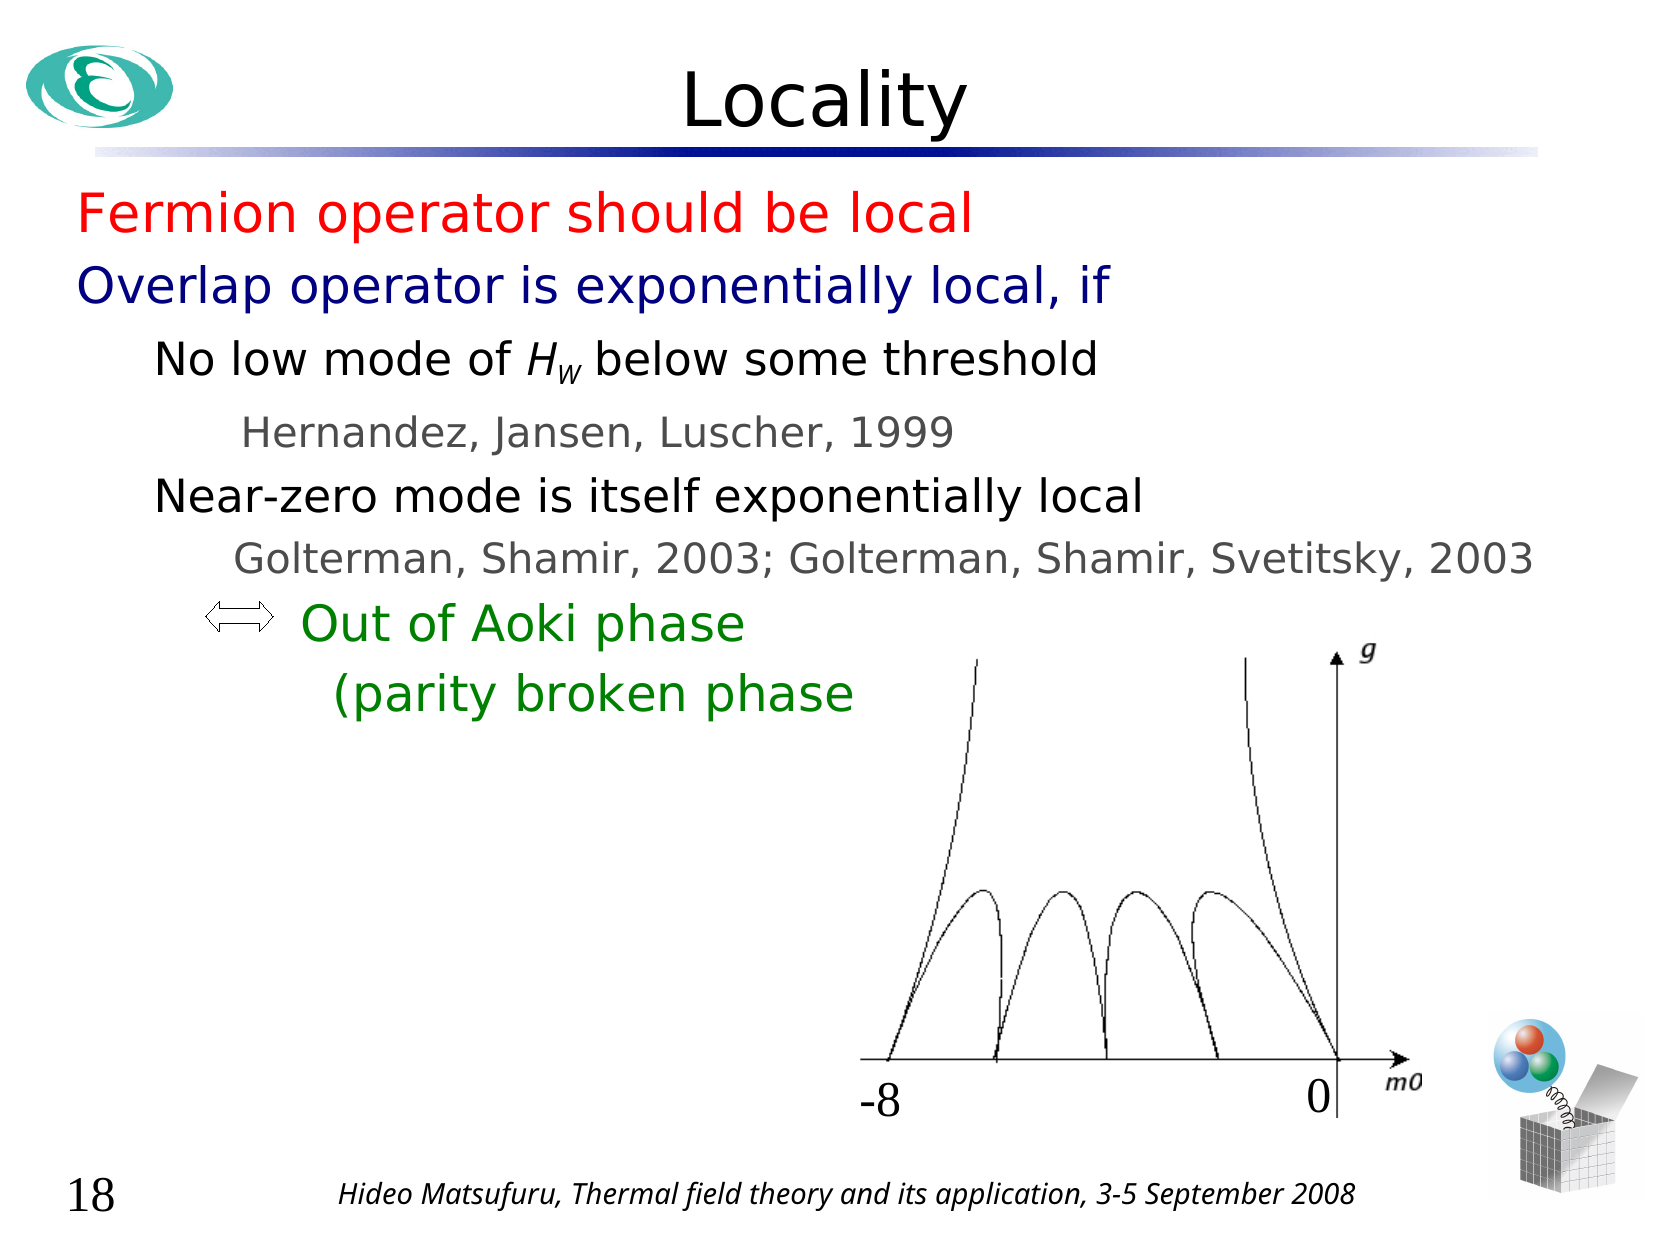

# Locality
Fermion operator should be local
Overlap operator is exponentially local, if
No low mode of HW below some threshold
 Hernandez, Jansen, Luscher, 1999
Near-zero mode is itself exponentially local
 Golterman, Shamir, 2003; Golterman, Shamir, Svetitsky, 2003
 Out of Aoki phase
 (parity broken phase)
0
-8